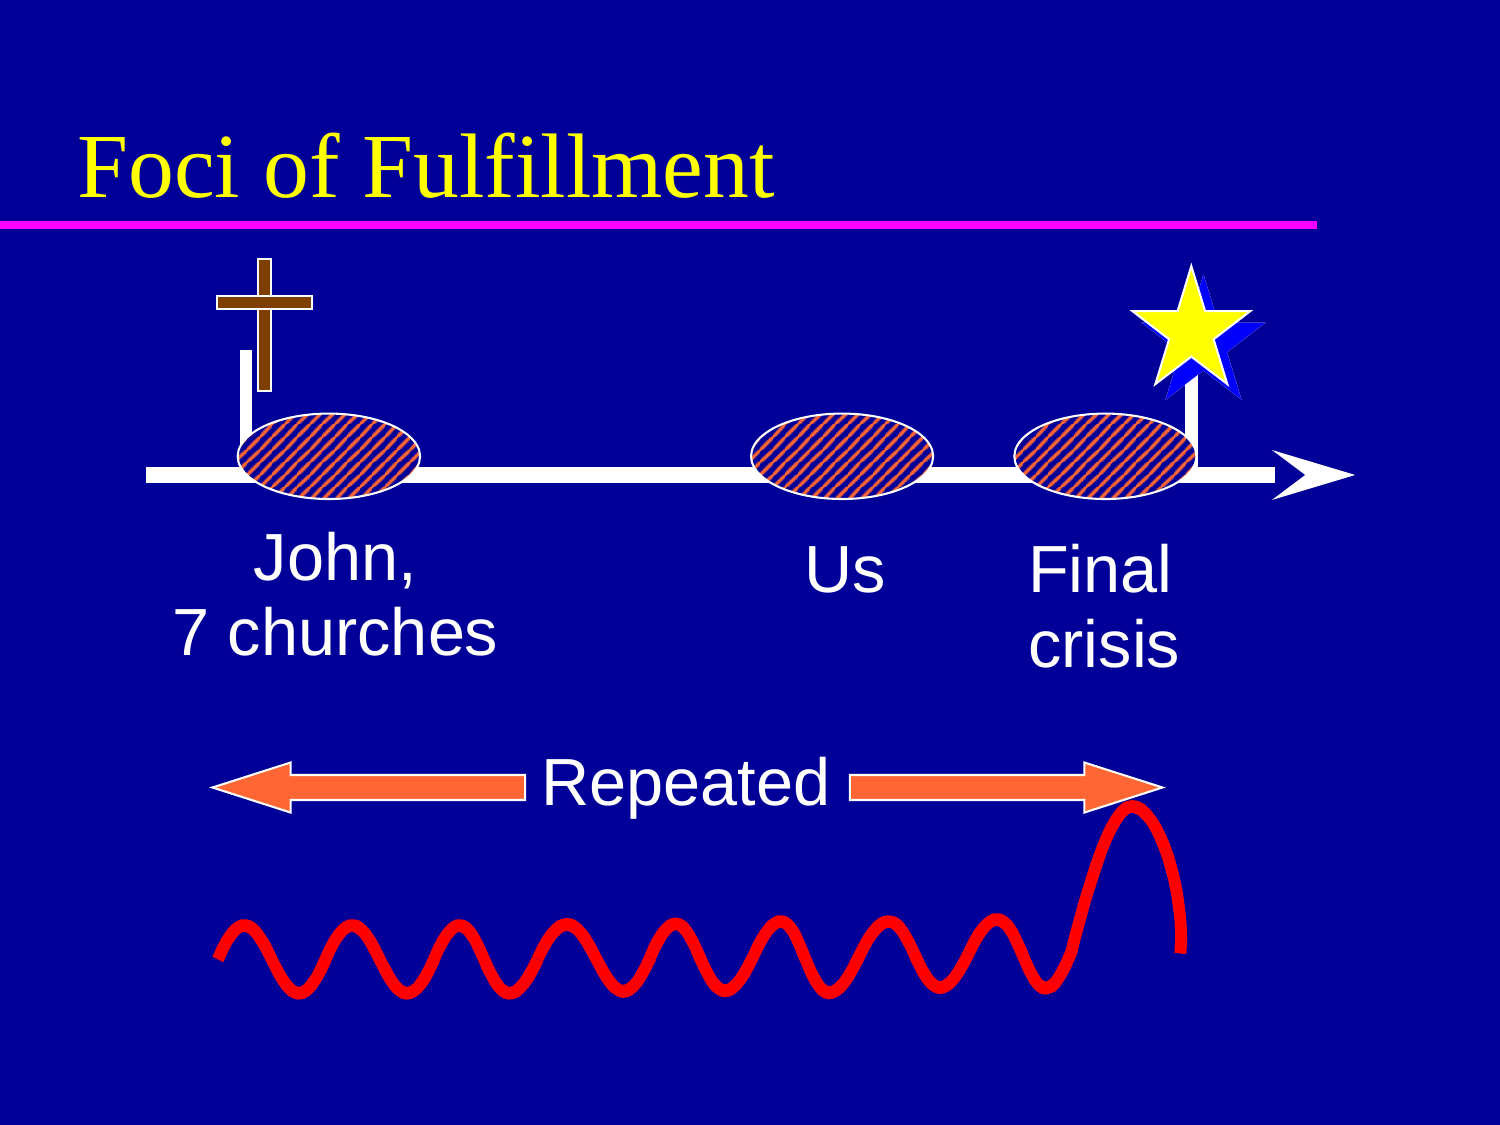

# Foci of Fulfillment
John,
7 churches
Us
Final crisis
Repeated